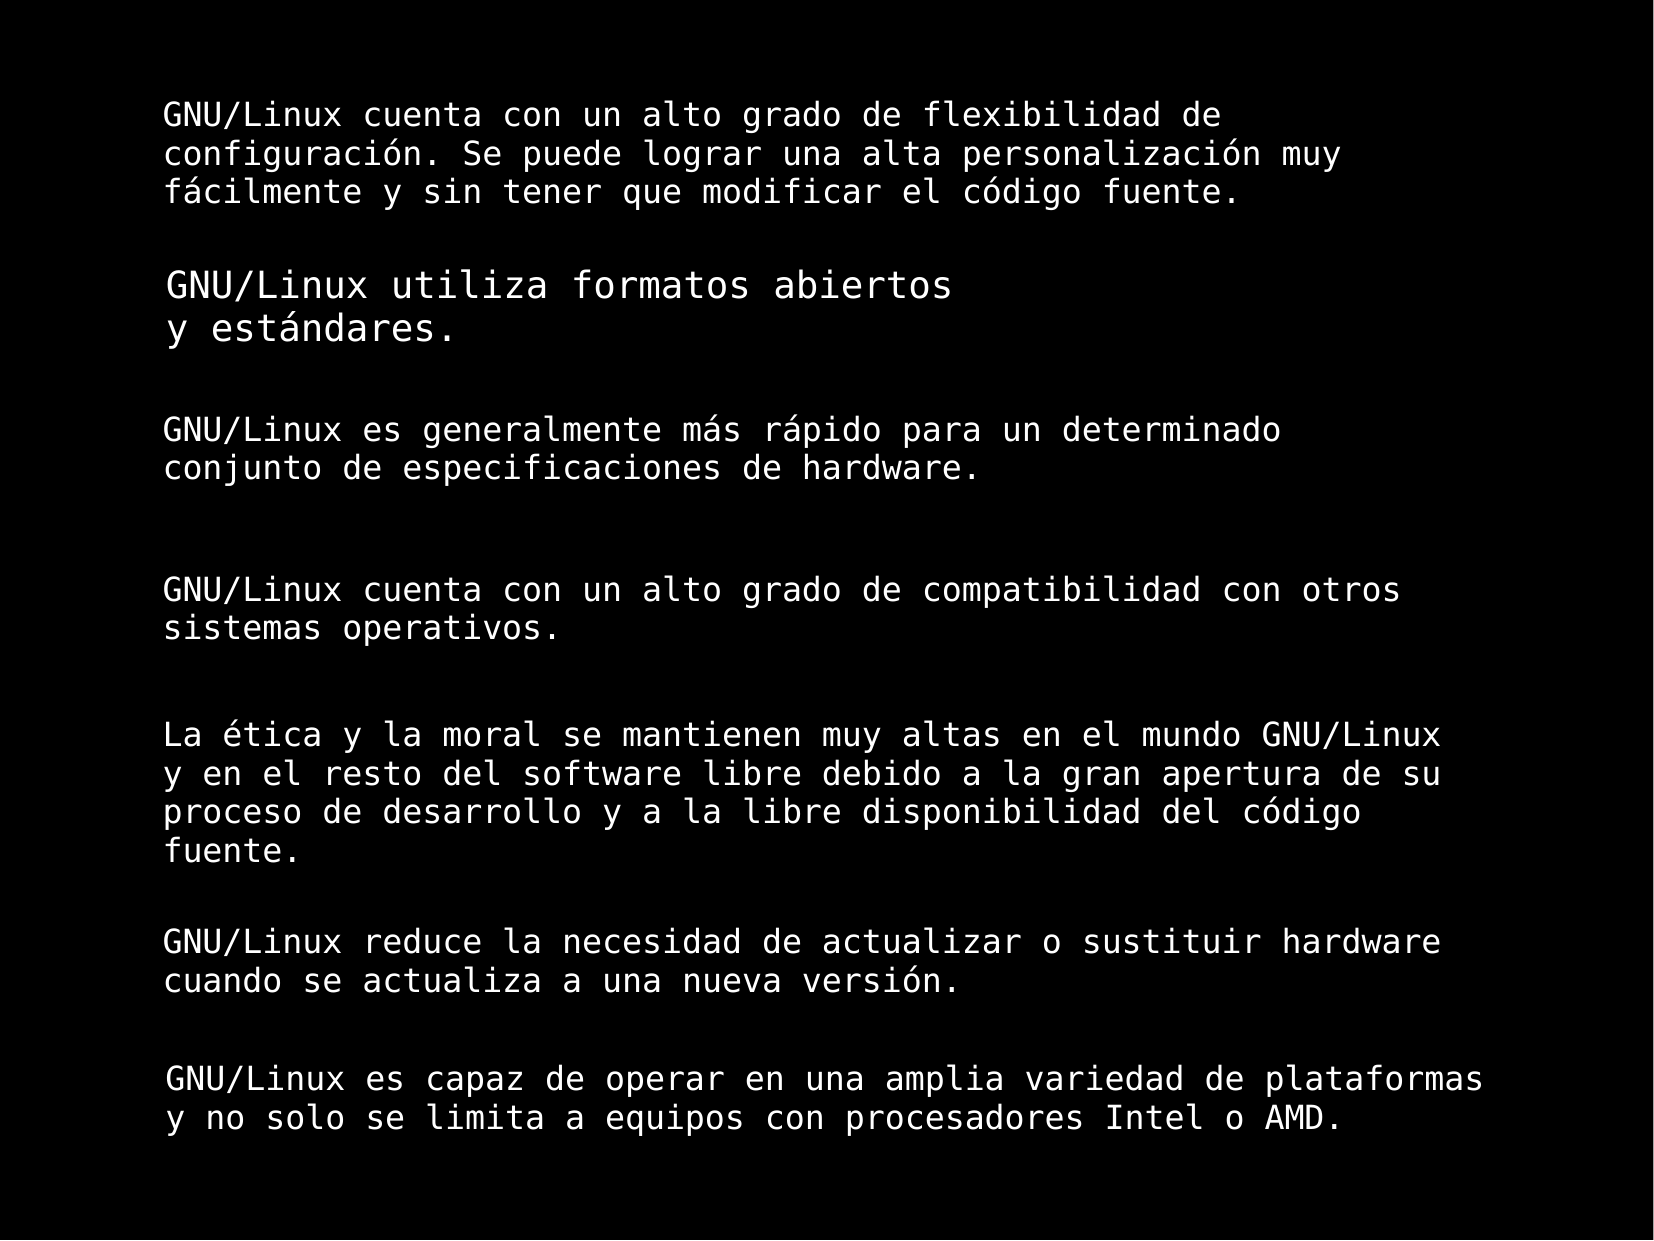

GNU/Linux cuenta con un alto grado de flexibilidad de configuración. Se puede lograr una alta personalización muy fácilmente y sin tener que modificar el código fuente.
GNU/Linux utiliza formatos abiertos y estándares.
GNU/Linux es generalmente más rápido para un determinado conjunto de especificaciones de hardware.
GNU/Linux cuenta con un alto grado de compatibilidad con otros sistemas operativos.
La ética y la moral se mantienen muy altas en el mundo GNU/Linux y en el resto del software libre debido a la gran apertura de su proceso de desarrollo y a la libre disponibilidad del código fuente.
GNU/Linux reduce la necesidad de actualizar o sustituir hardware cuando se actualiza a una nueva versión.
GNU/Linux es capaz de operar en una amplia variedad de plataformas y no solo se limita a equipos con procesadores Intel o AMD.